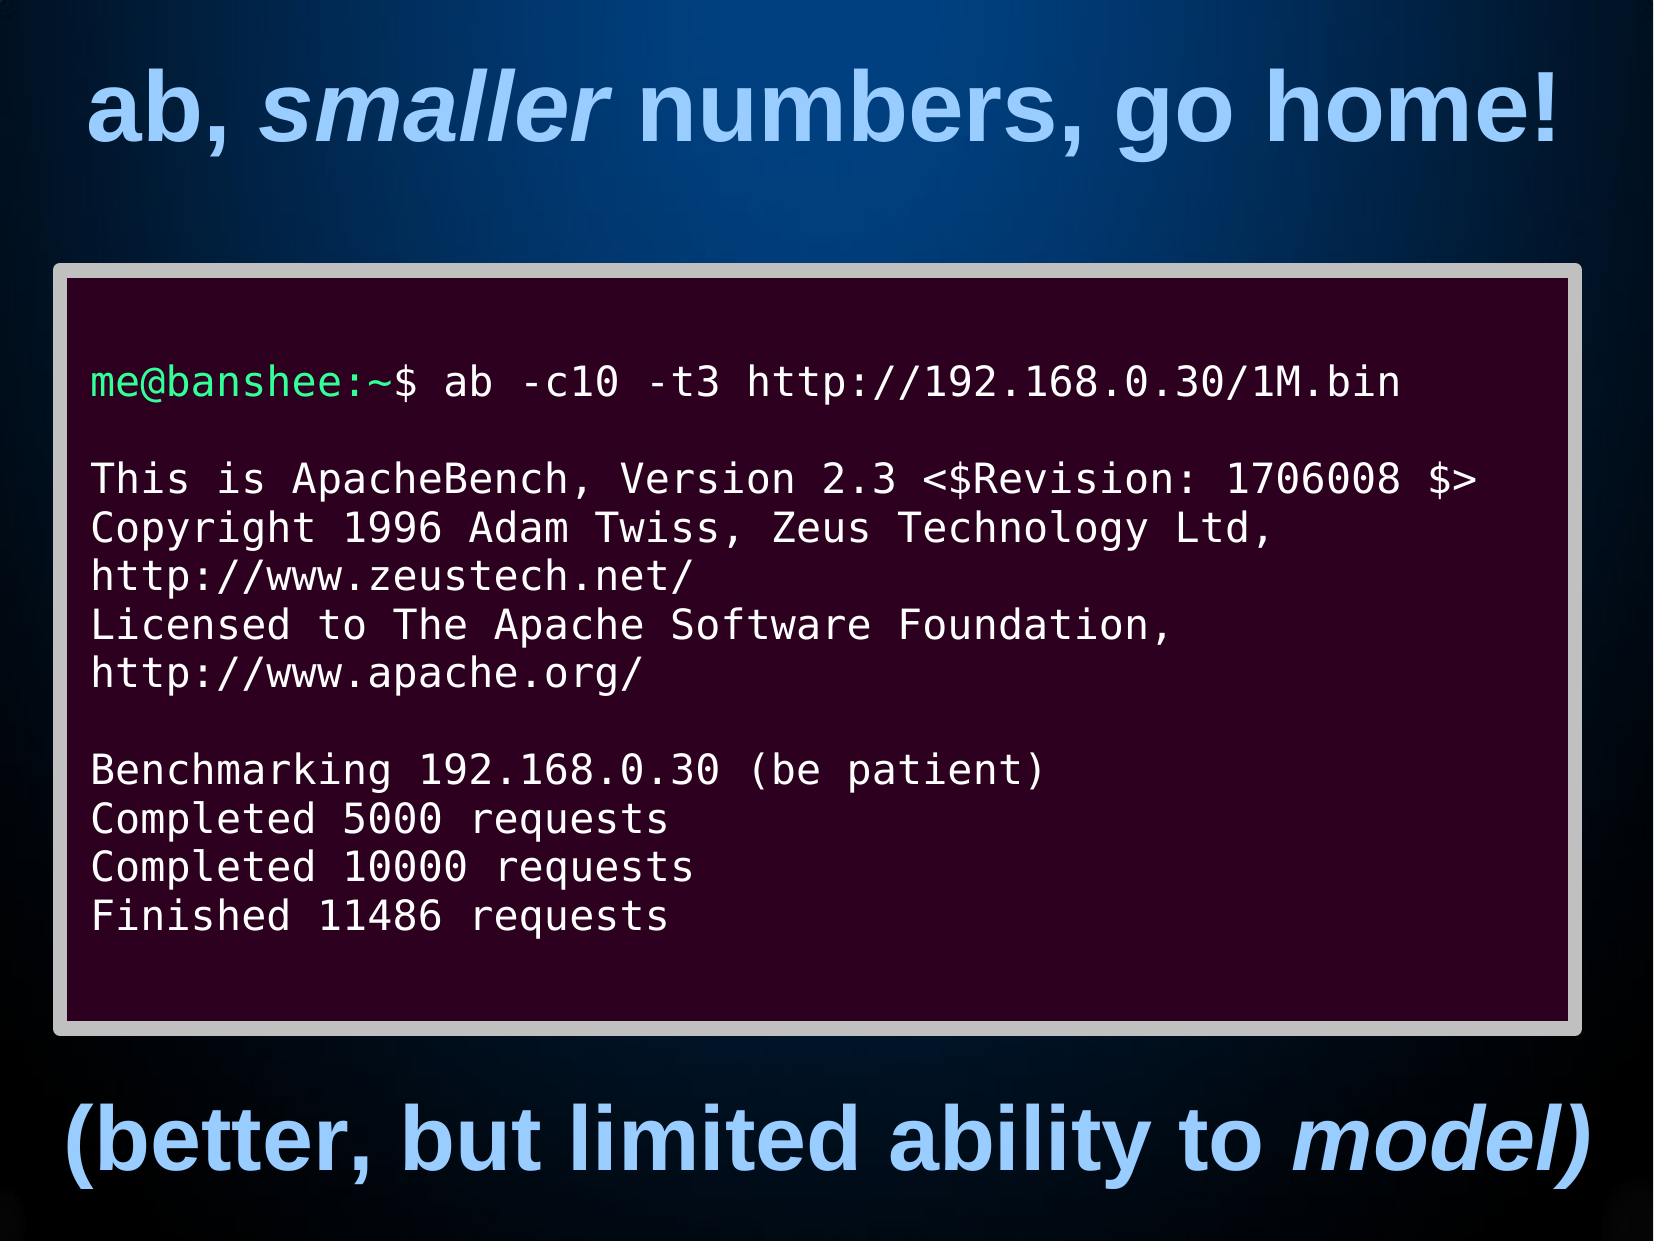

# ab, smaller numbers, go home!
me@banshee:~$ ab -c10 -t3 http://192.168.0.30/1M.bin
This is ApacheBench, Version 2.3 <$Revision: 1706008 $>
Copyright 1996 Adam Twiss, Zeus Technology Ltd, http://www.zeustech.net/
Licensed to The Apache Software Foundation, http://www.apache.org/
Benchmarking 192.168.0.30 (be patient)
Completed 5000 requests
Completed 10000 requests
Finished 11486 requests
(better, but limited ability to model)